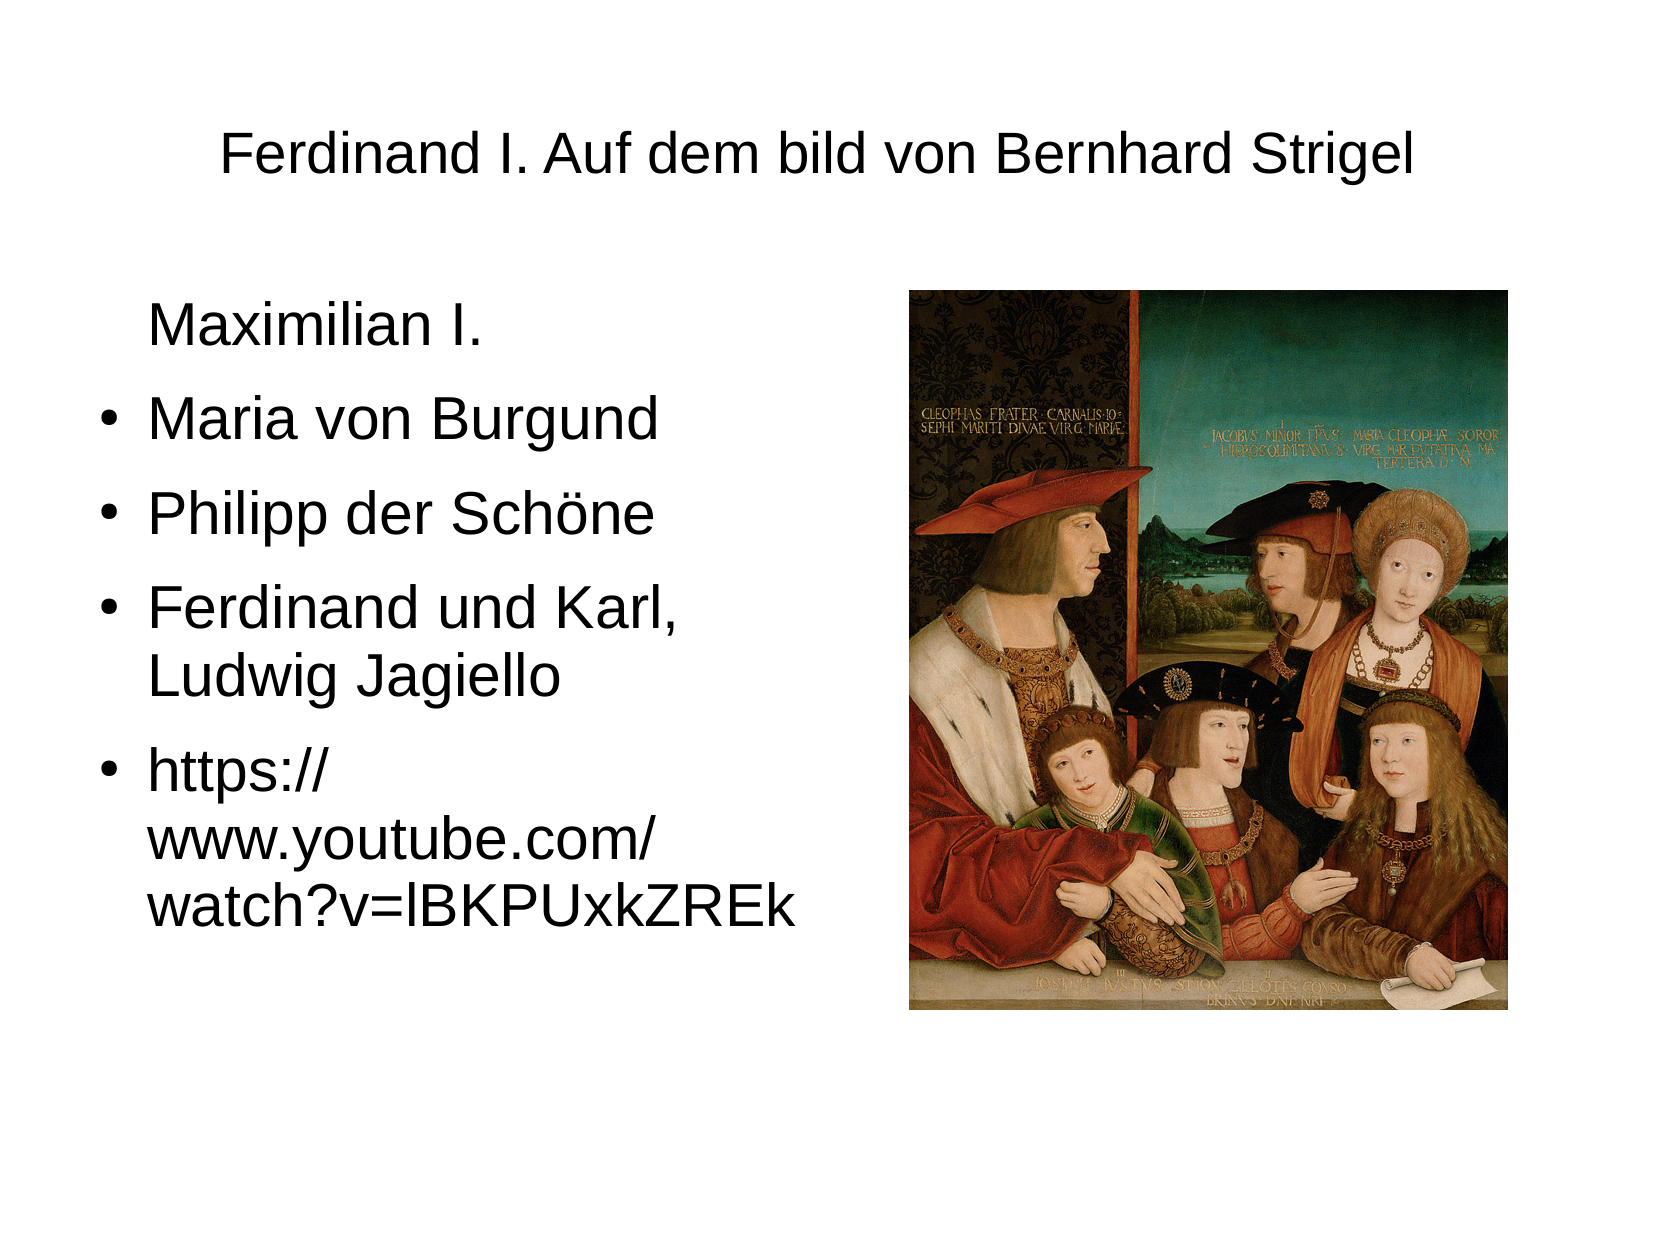

# Ferdinand I. Auf dem bild von Bernhard Strigel
Maximilian I.
Maria von Burgund
Philipp der Schöne
Ferdinand und Karl, Ludwig Jagiello
https://www.youtube.com/watch?v=lBKPUxkZREk